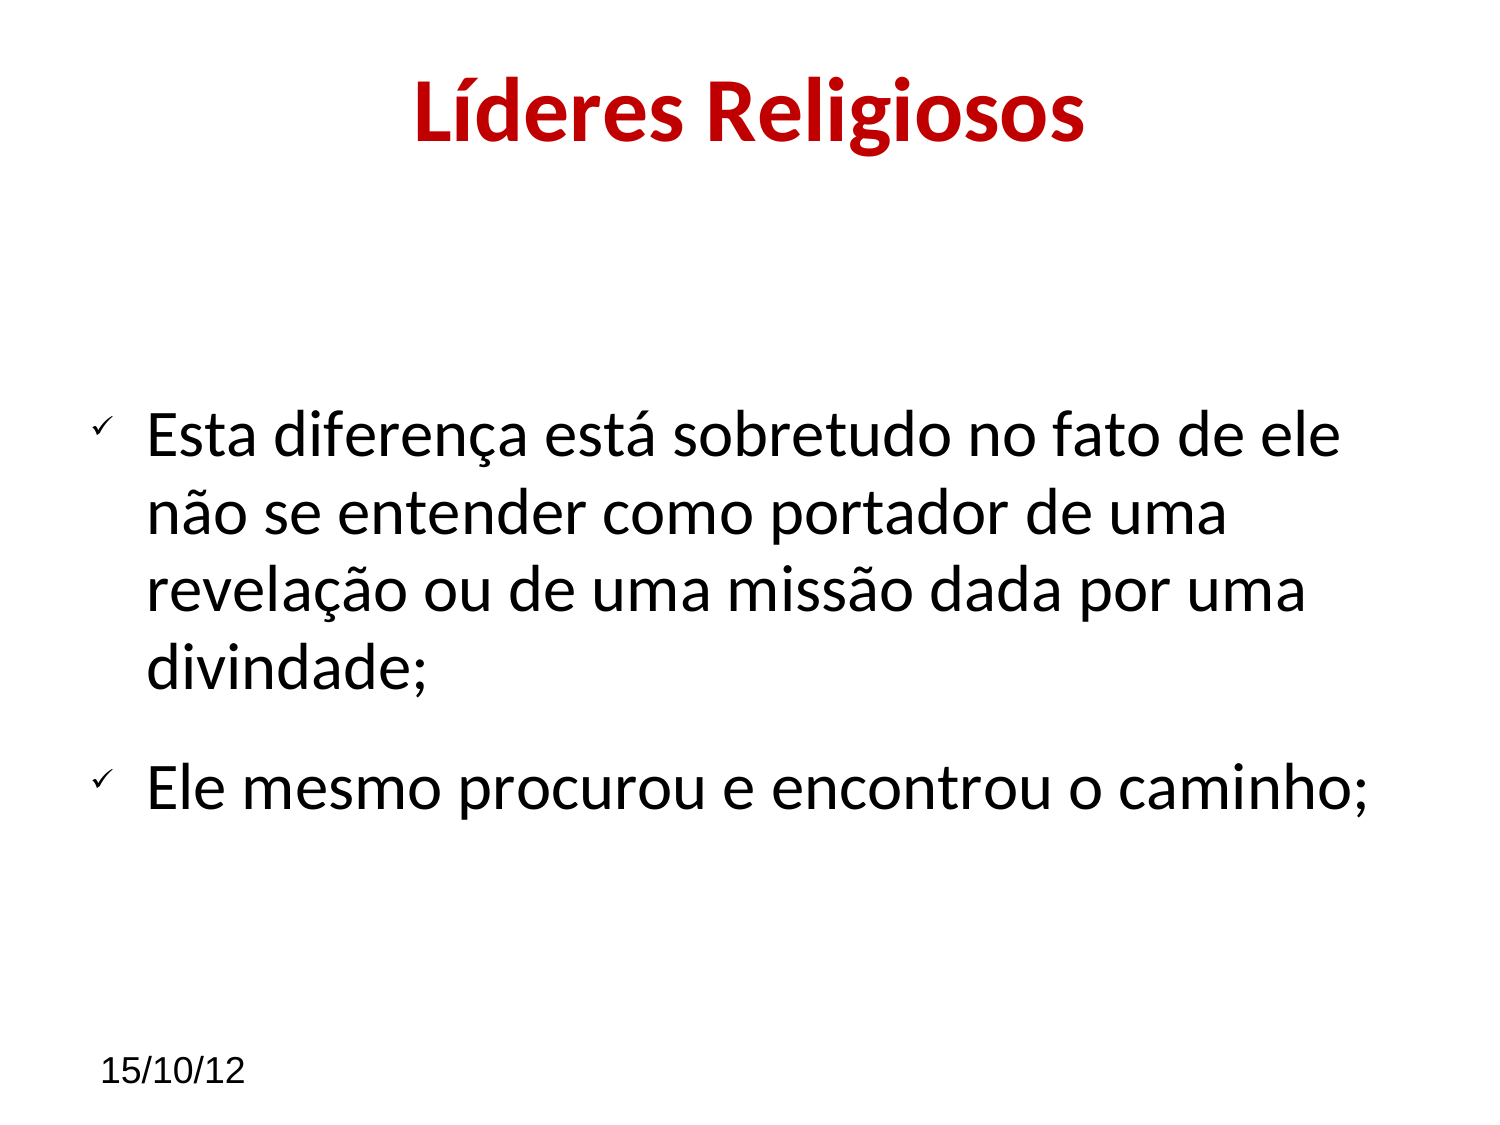

# Líderes Religiosos
Esta diferença está sobretudo no fato de ele não se entender como portador de uma revelação ou de uma missão dada por uma divindade;
Ele mesmo procurou e encontrou o caminho;